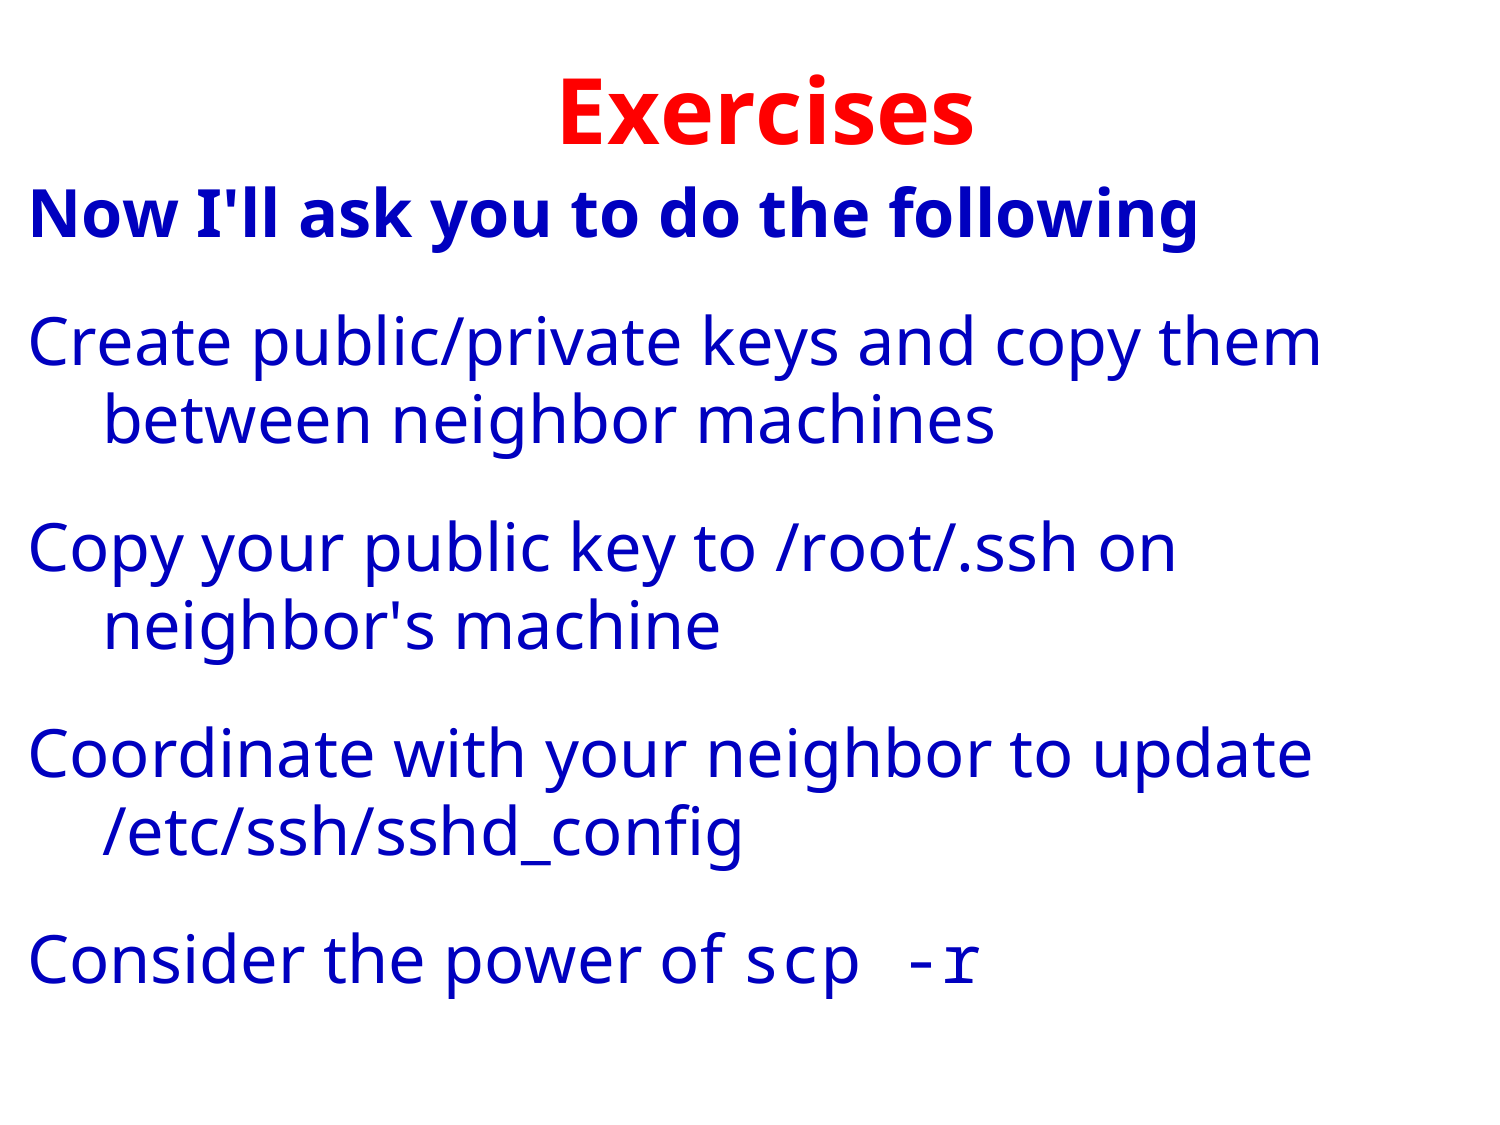

Exercises
# Now I'll ask you to do the following
Create public/private keys and copy them between neighbor machines
Copy your public key to /root/.ssh on neighbor's machine
Coordinate with your neighbor to update /etc/ssh/sshd_config
Consider the power of scp -r